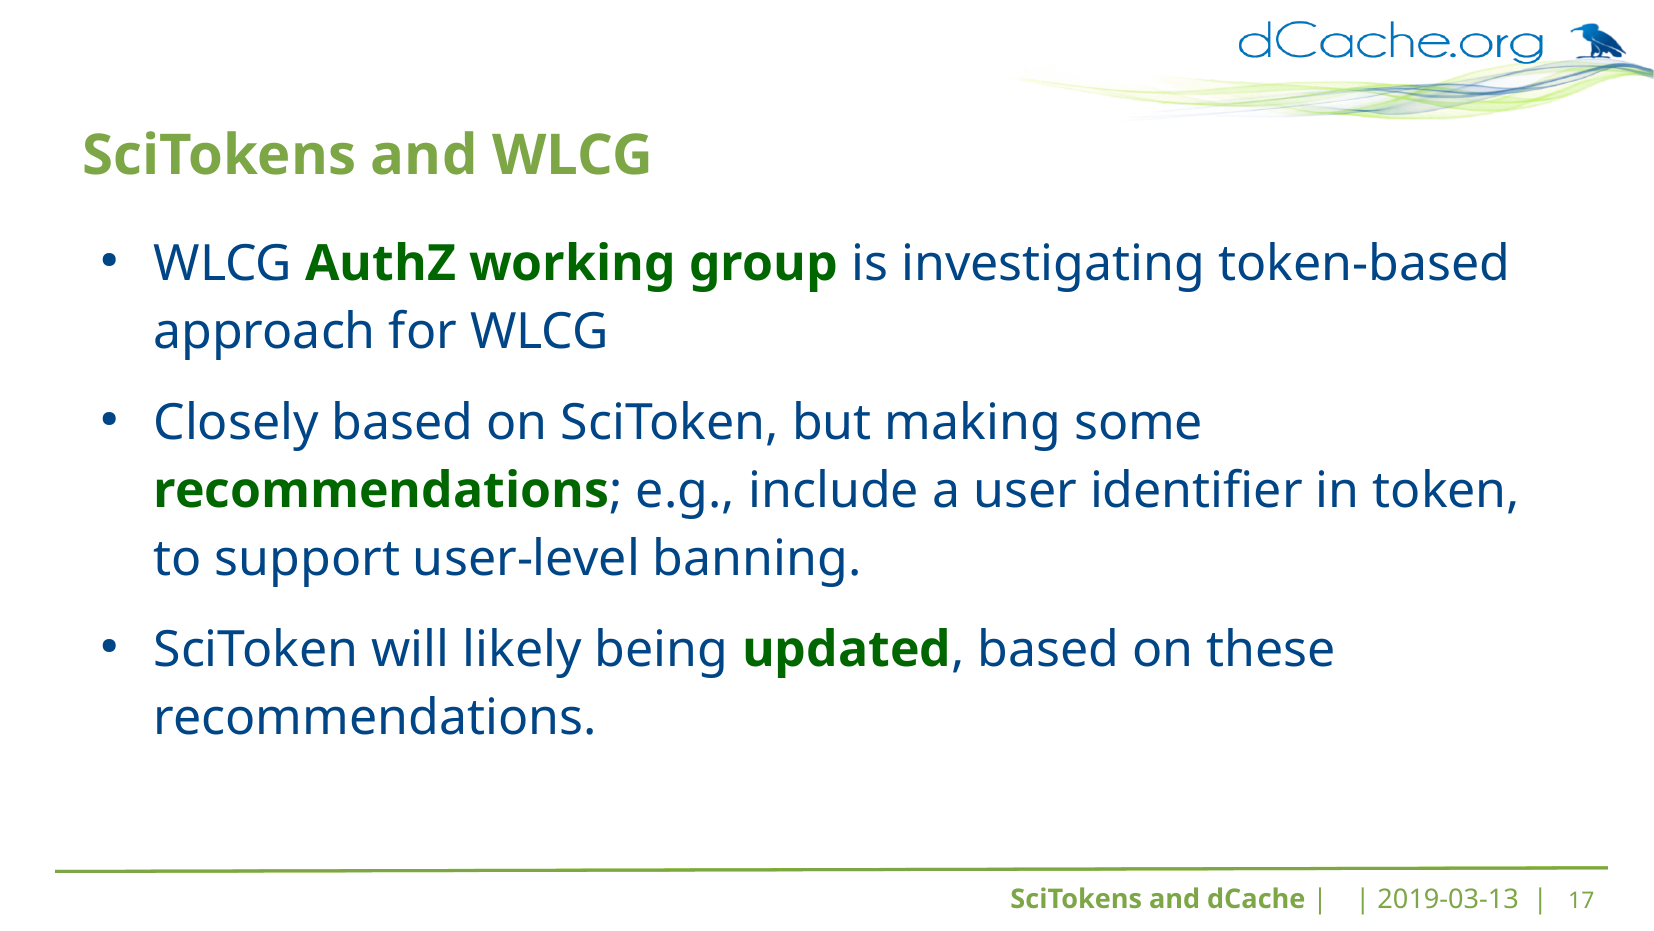

# SciTokens and WLCG
WLCG AuthZ working group is investigating token-based approach for WLCG
Closely based on SciToken, but making some recommendations; e.g., include a user identifier in token, to support user-level banning.
SciToken will likely being updated, based on these recommendations.